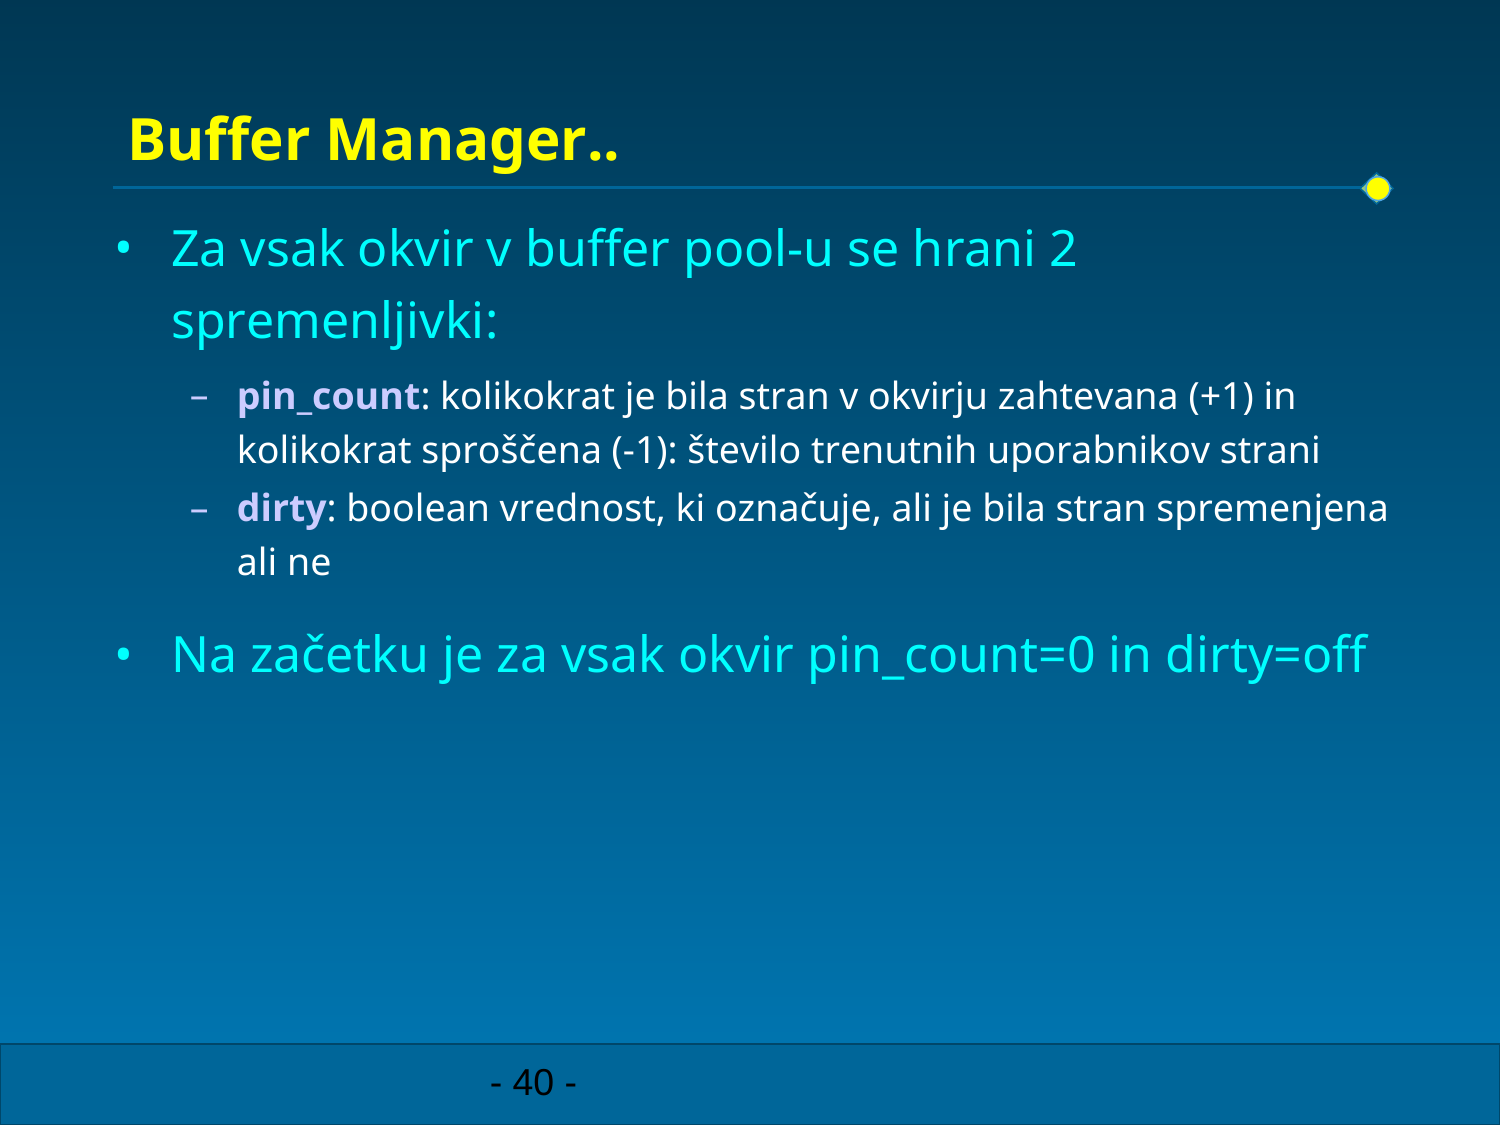

# Buffer Manager..
Za vsak okvir v buffer pool-u se hrani 2 spremenljivki:
pin_count: kolikokrat je bila stran v okvirju zahtevana (+1) in kolikokrat sproščena (-1): število trenutnih uporabnikov strani
dirty: boolean vrednost, ki označuje, ali je bila stran spremenjena ali ne
Na začetku je za vsak okvir pin_count=0 in dirty=off